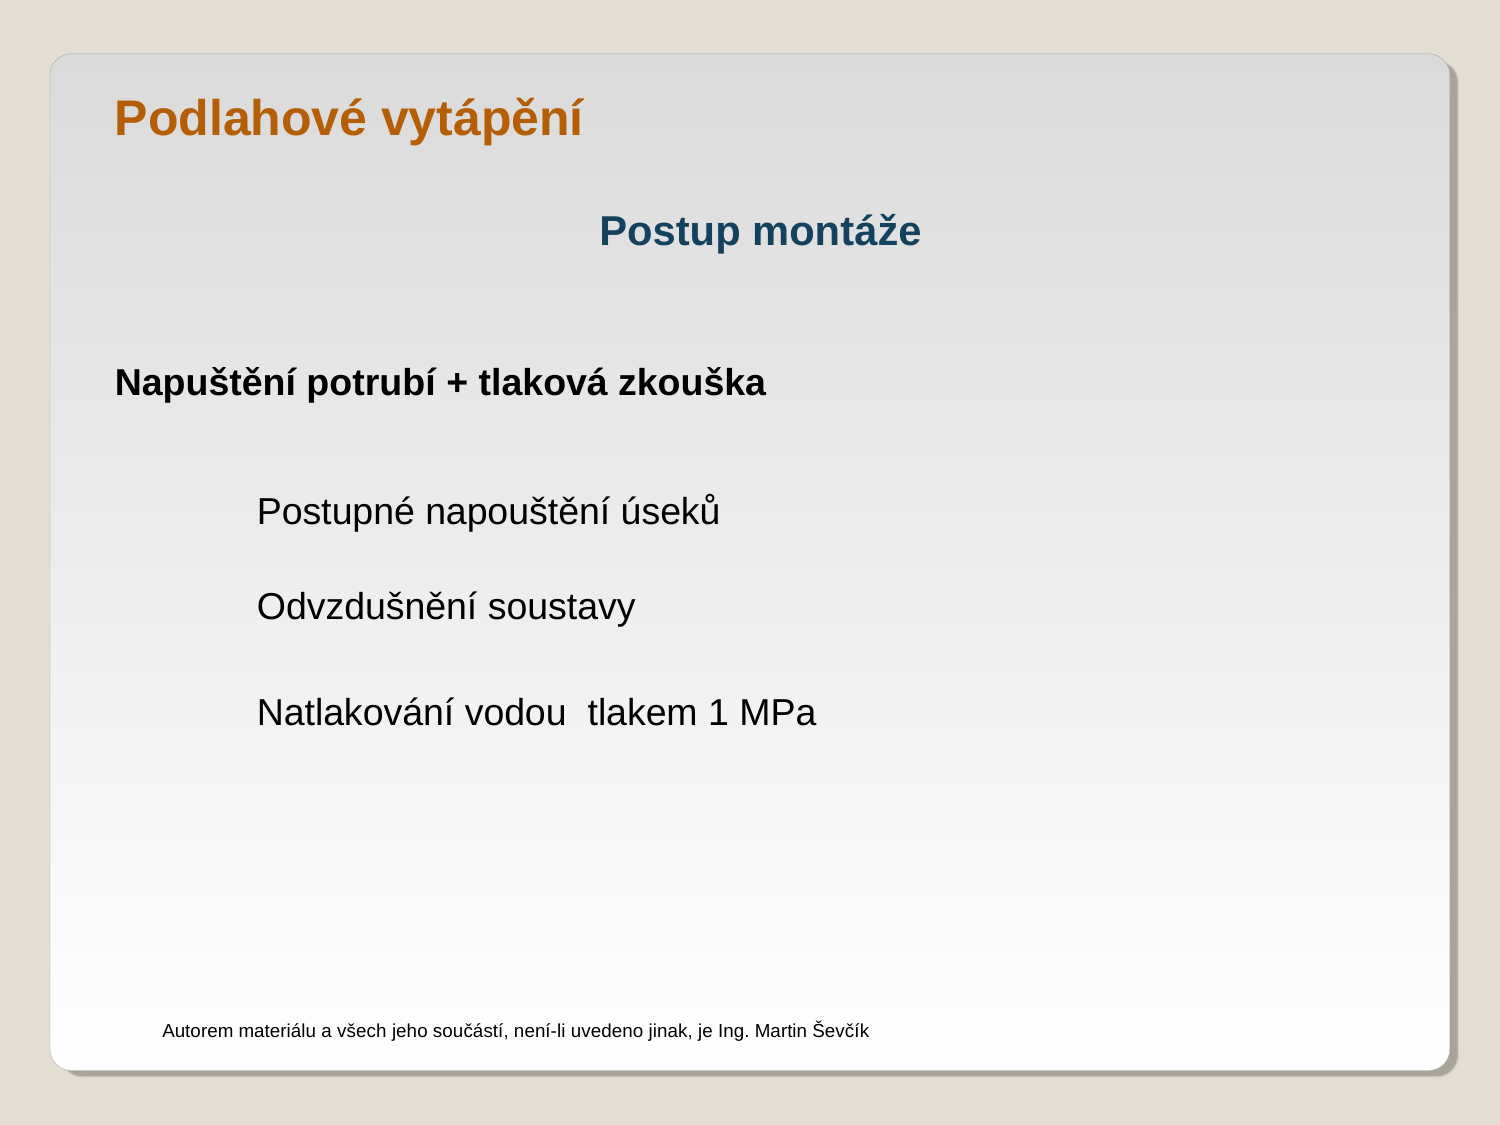

Podlahové vytápění
Postup montáže
Napuštění potrubí + tlaková zkouška
Postupné napouštění úseků
Odvzdušnění soustavy
Natlakování vodou tlakem 1 MPa
Autorem materiálu a všech jeho součástí, není-li uvedeno jinak, je Ing. Martin Ševčík